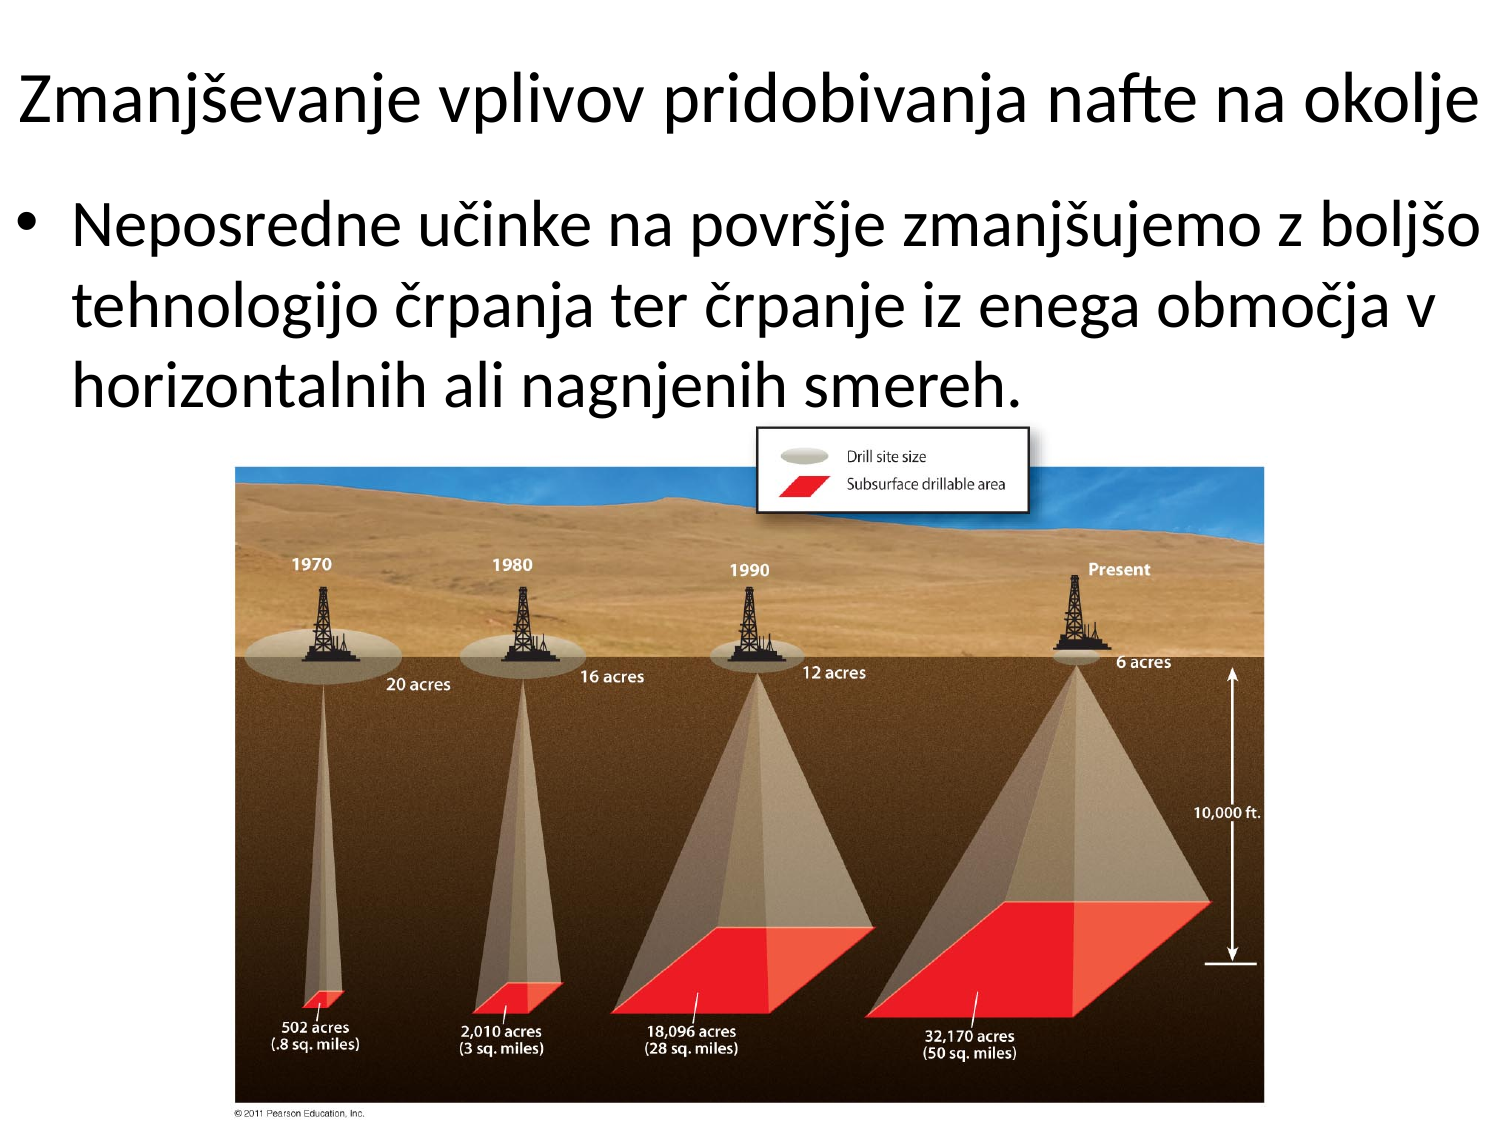

# Zmanjševanje vplivov pridobivanja nafte na okolje
Neposredne učinke na površje zmanjšujemo z boljšo tehnologijo črpanja ter črpanje iz enega območja v horizontalnih ali nagnjenih smereh.